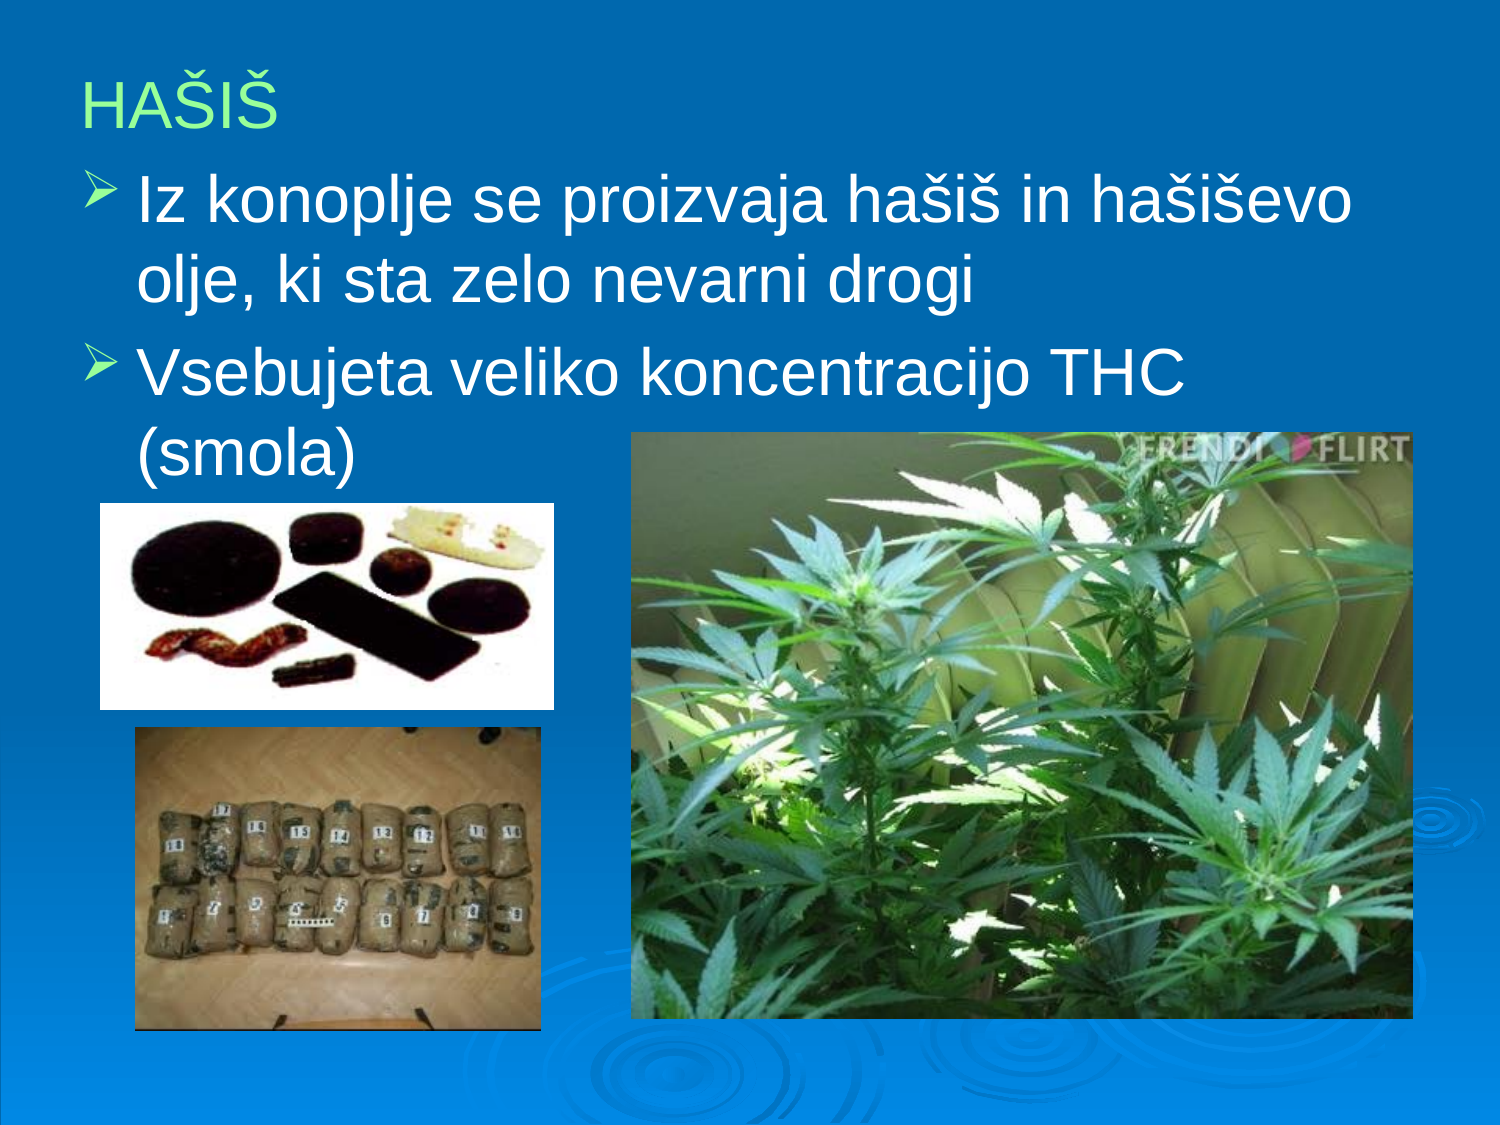

# HAŠIŠ
Iz konoplje se proizvaja hašiš in hašiševo olje, ki sta zelo nevarni drogi
Vsebujeta veliko koncentracijo THC (smola)